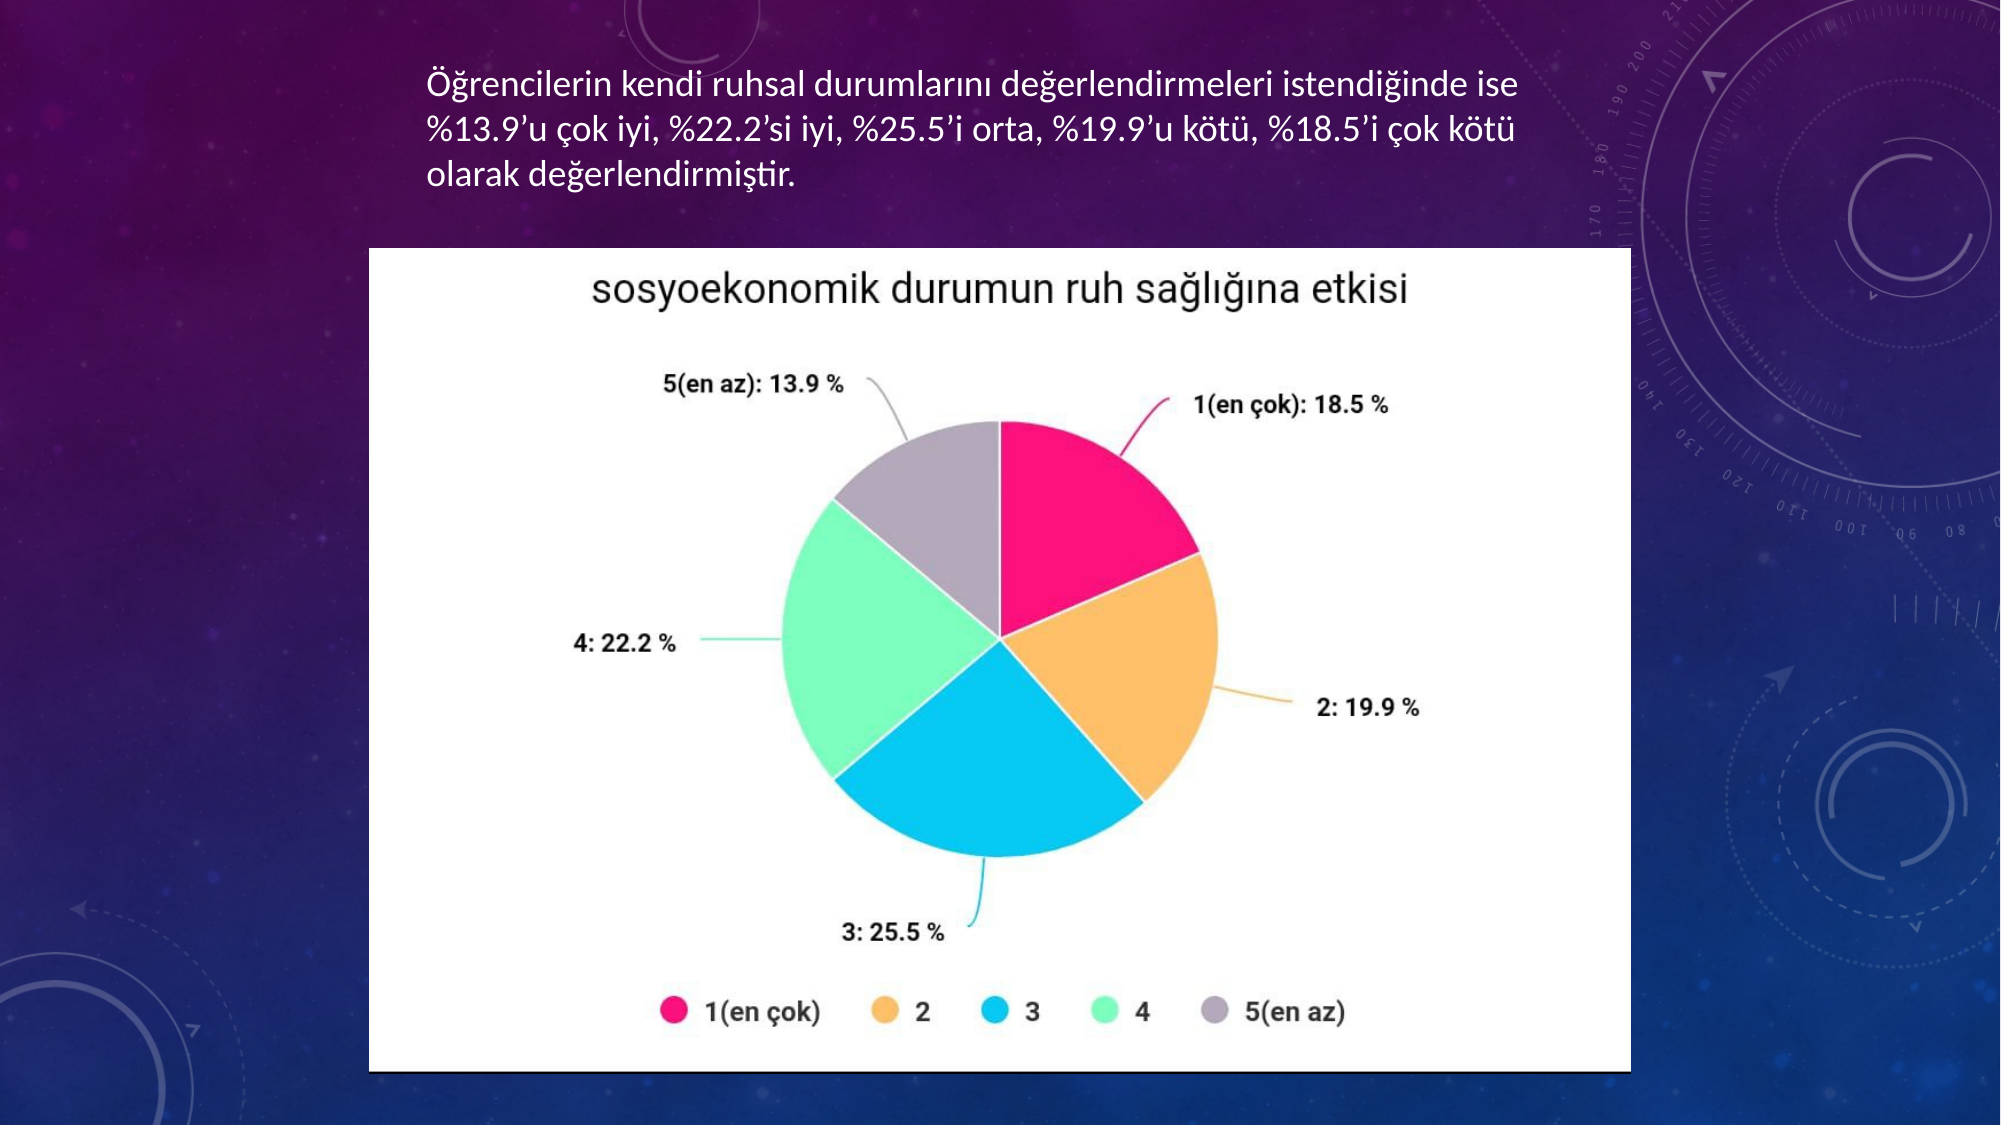

Öğrencilerin kendi ruhsal durumlarını değerlendirmeleri istendiğinde ise %13.9’u çok iyi, %22.2’si iyi, %25.5’i orta, %19.9’u kötü, %18.5’i çok kötü olarak değerlendirmiştir.